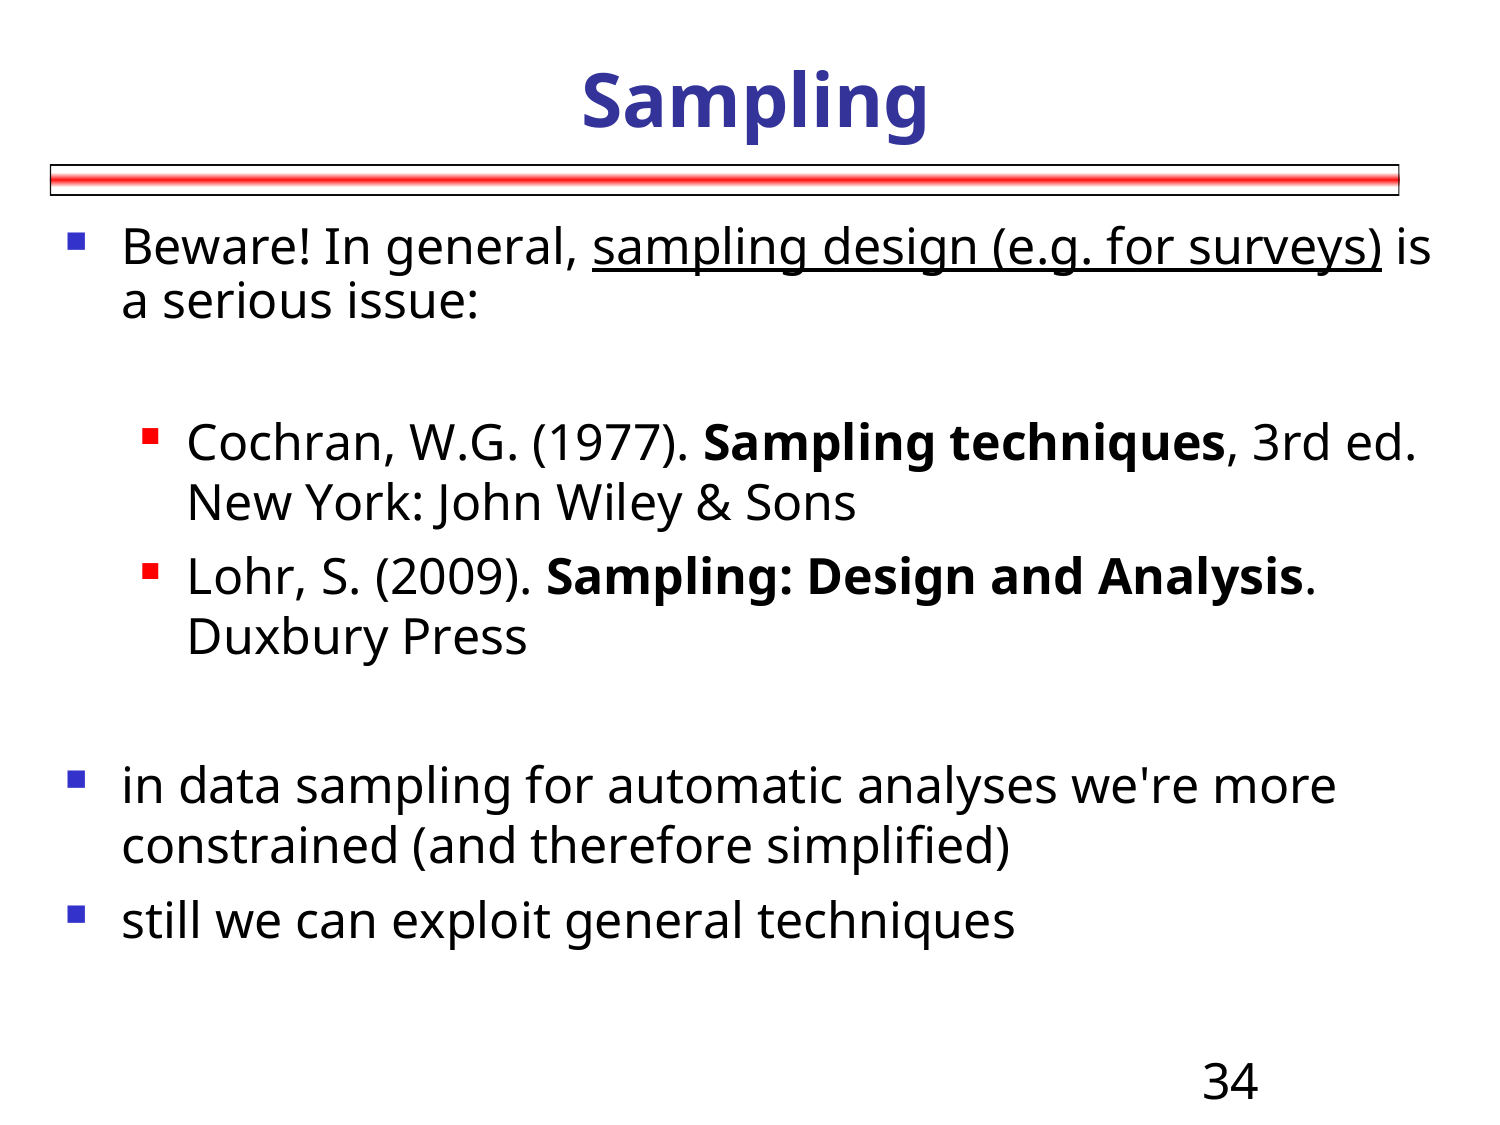

# Sampling
Beware! In general, sampling design (e.g. for surveys) is a serious issue:
Cochran, W.G. (1977). Sampling techniques, 3rd ed. New York: John Wiley & Sons
Lohr, S. (2009). Sampling: Design and Analysis. Duxbury Press
in data sampling for automatic analyses we're more constrained (and therefore simplified)
still we can exploit general techniques